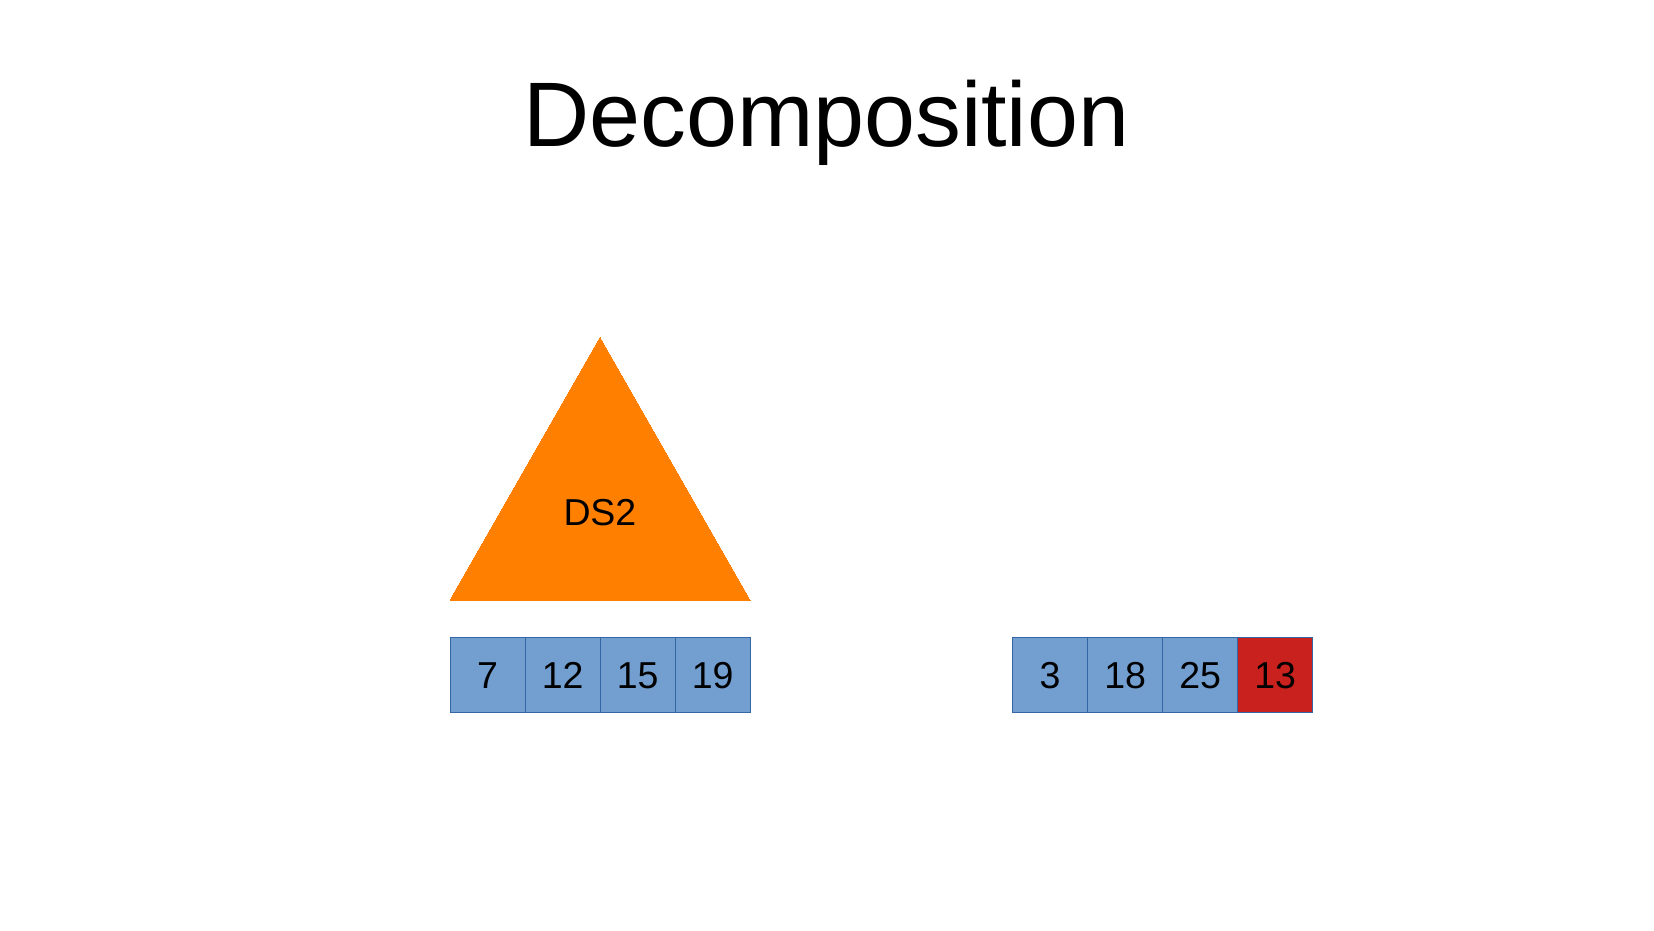

# Decomposition
DS2
7
12
15
19
3
18
25
13